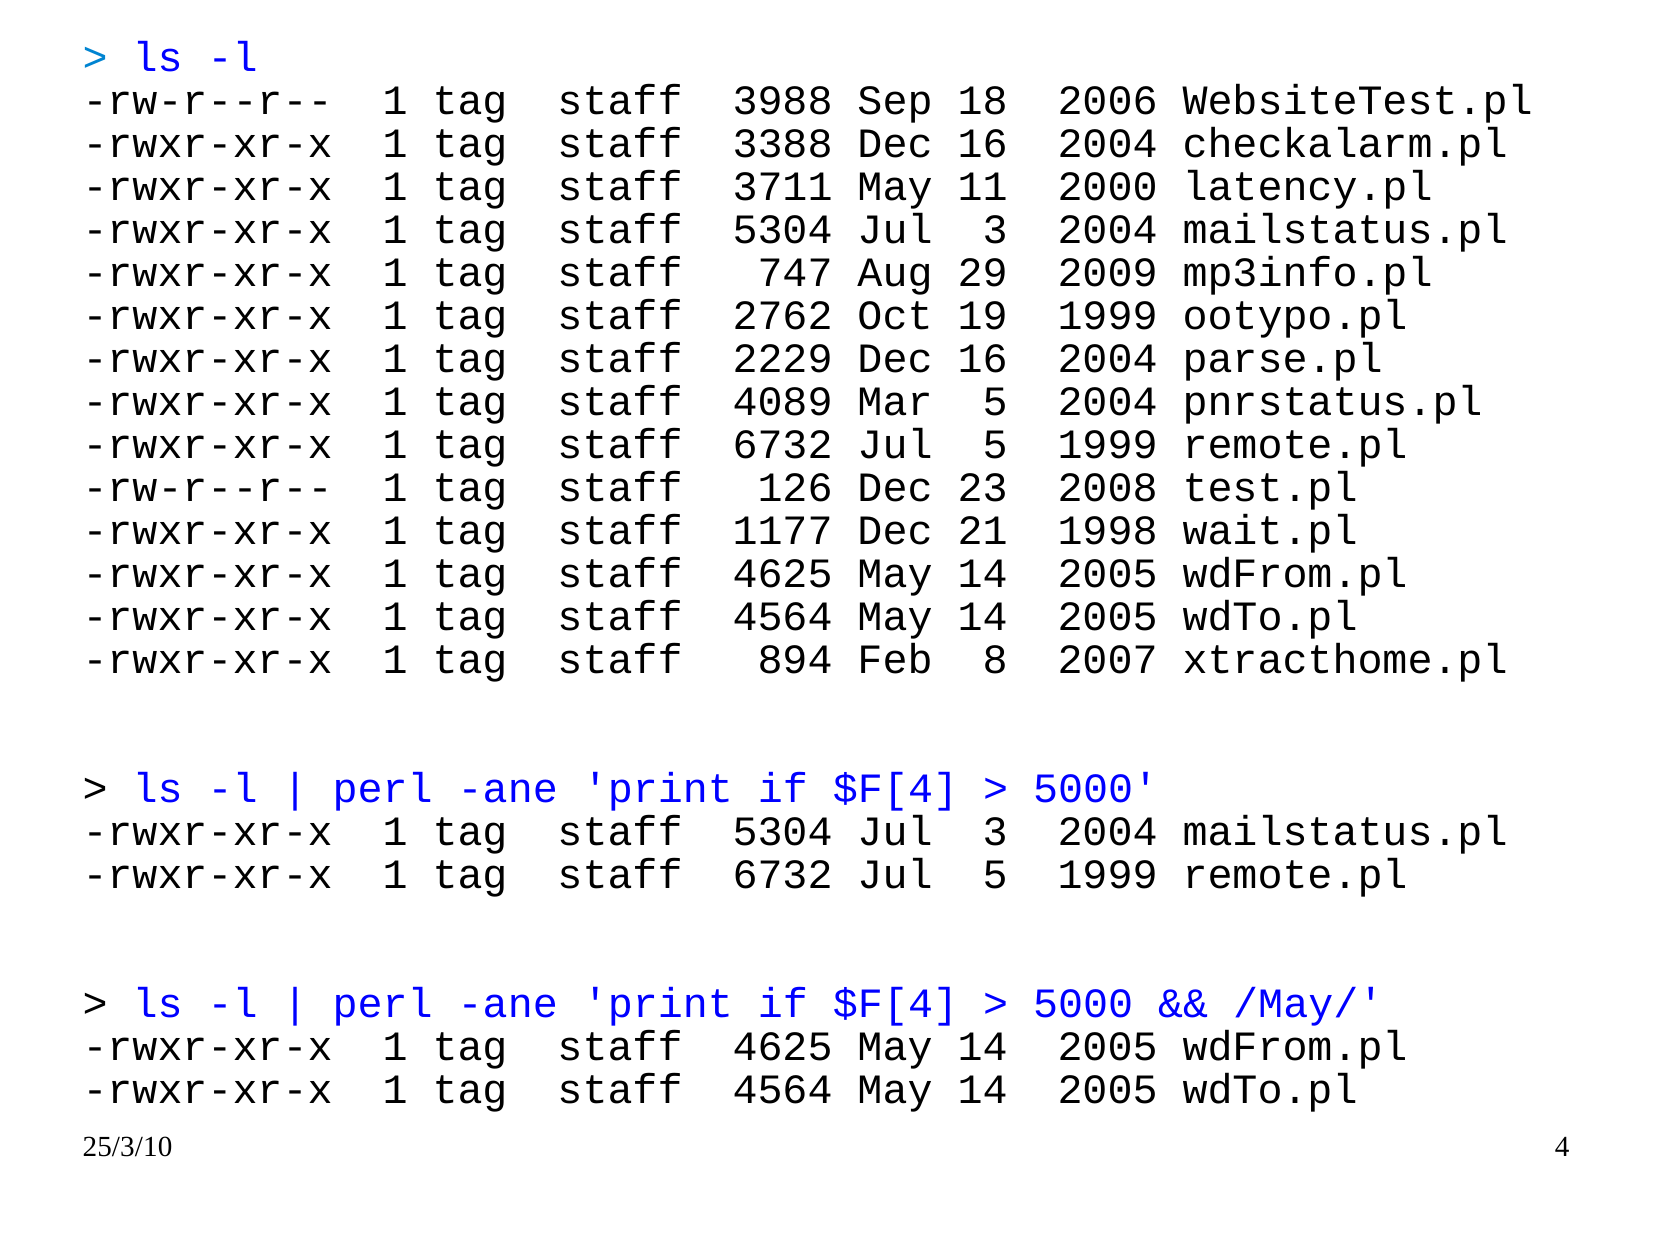

# > ls -l
-rw-r--r-- 1 tag staff 3988 Sep 18 2006 WebsiteTest.pl
-rwxr-xr-x 1 tag staff 3388 Dec 16 2004 checkalarm.pl
-rwxr-xr-x 1 tag staff 3711 May 11 2000 latency.pl
-rwxr-xr-x 1 tag staff 5304 Jul 3 2004 mailstatus.pl
-rwxr-xr-x 1 tag staff 747 Aug 29 2009 mp3info.pl
-rwxr-xr-x 1 tag staff 2762 Oct 19 1999 ootypo.pl
-rwxr-xr-x 1 tag staff 2229 Dec 16 2004 parse.pl
-rwxr-xr-x 1 tag staff 4089 Mar 5 2004 pnrstatus.pl
-rwxr-xr-x 1 tag staff 6732 Jul 5 1999 remote.pl
-rw-r--r-- 1 tag staff 126 Dec 23 2008 test.pl
-rwxr-xr-x 1 tag staff 1177 Dec 21 1998 wait.pl
-rwxr-xr-x 1 tag staff 4625 May 14 2005 wdFrom.pl
-rwxr-xr-x 1 tag staff 4564 May 14 2005 wdTo.pl
-rwxr-xr-x 1 tag staff 894 Feb 8 2007 xtracthome.pl
> ls -l | perl -ane 'print if $F[4] > 5000'
-rwxr-xr-x 1 tag staff 5304 Jul 3 2004 mailstatus.pl
-rwxr-xr-x 1 tag staff 6732 Jul 5 1999 remote.pl
> ls -l | perl -ane 'print if $F[4] > 5000 && /May/'
-rwxr-xr-x 1 tag staff 4625 May 14 2005 wdFrom.pl
-rwxr-xr-x 1 tag staff 4564 May 14 2005 wdTo.pl
4